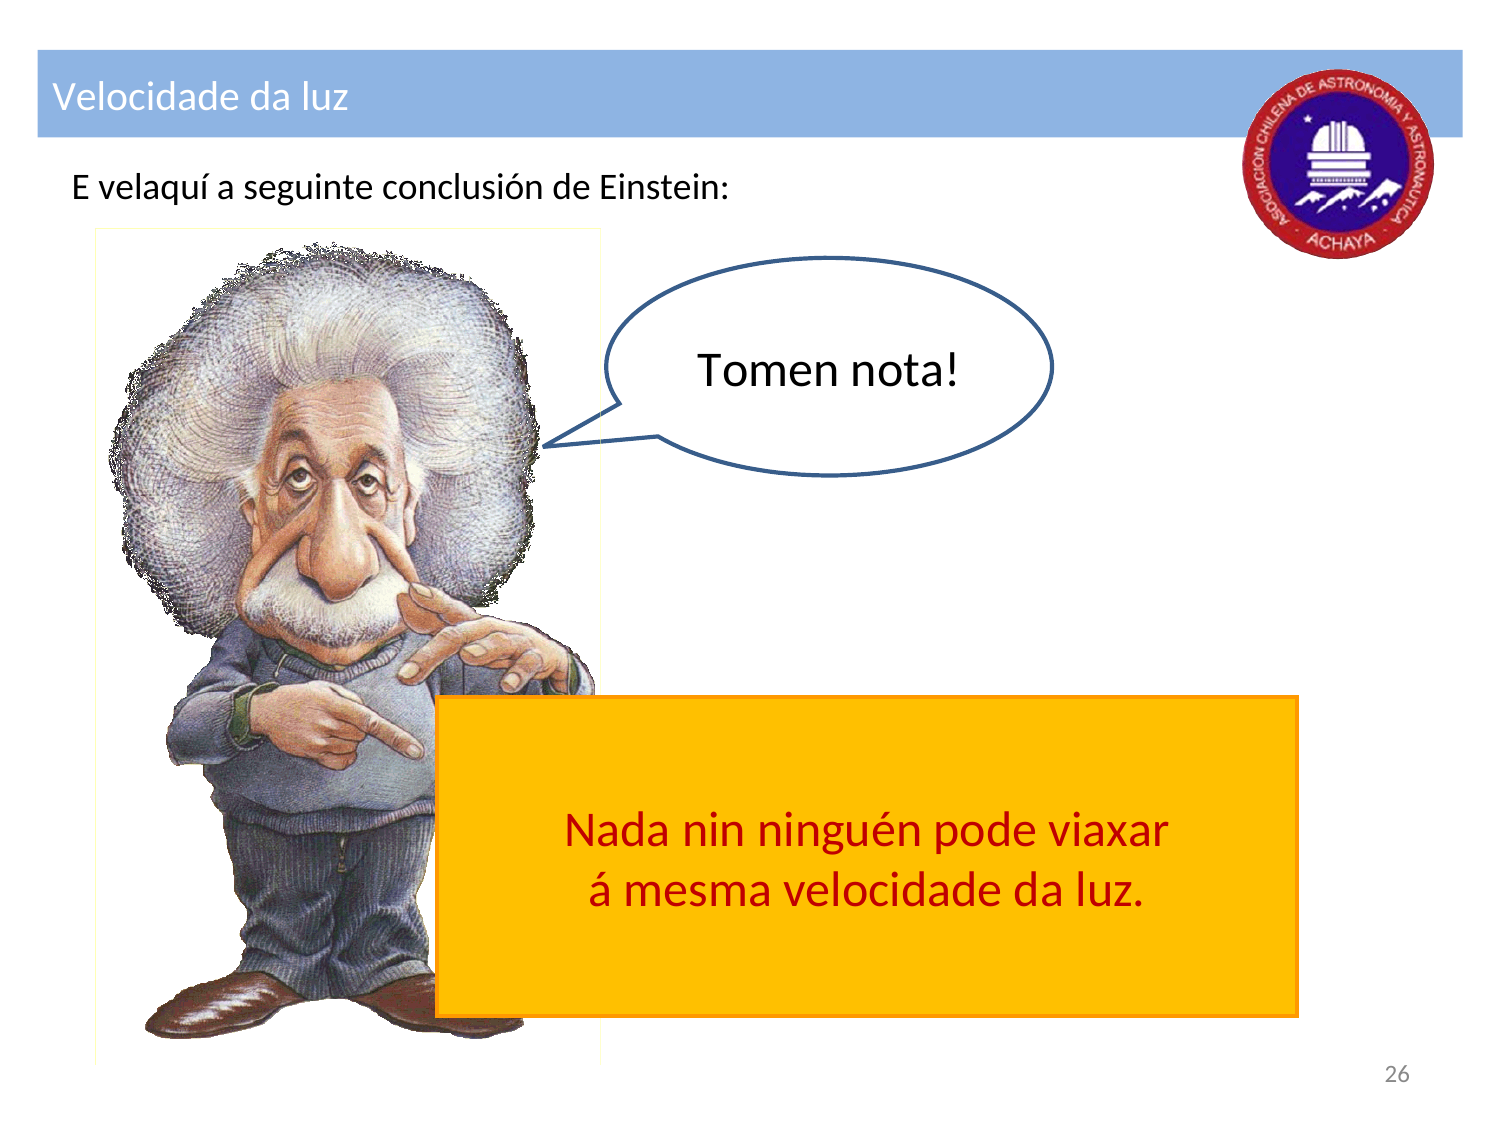

Velocidade da luz
E velaquí a seguinte conclusión de Einstein:
Tomen nota!
Nada nin ninguén pode viaxar
á mesma velocidade da luz.